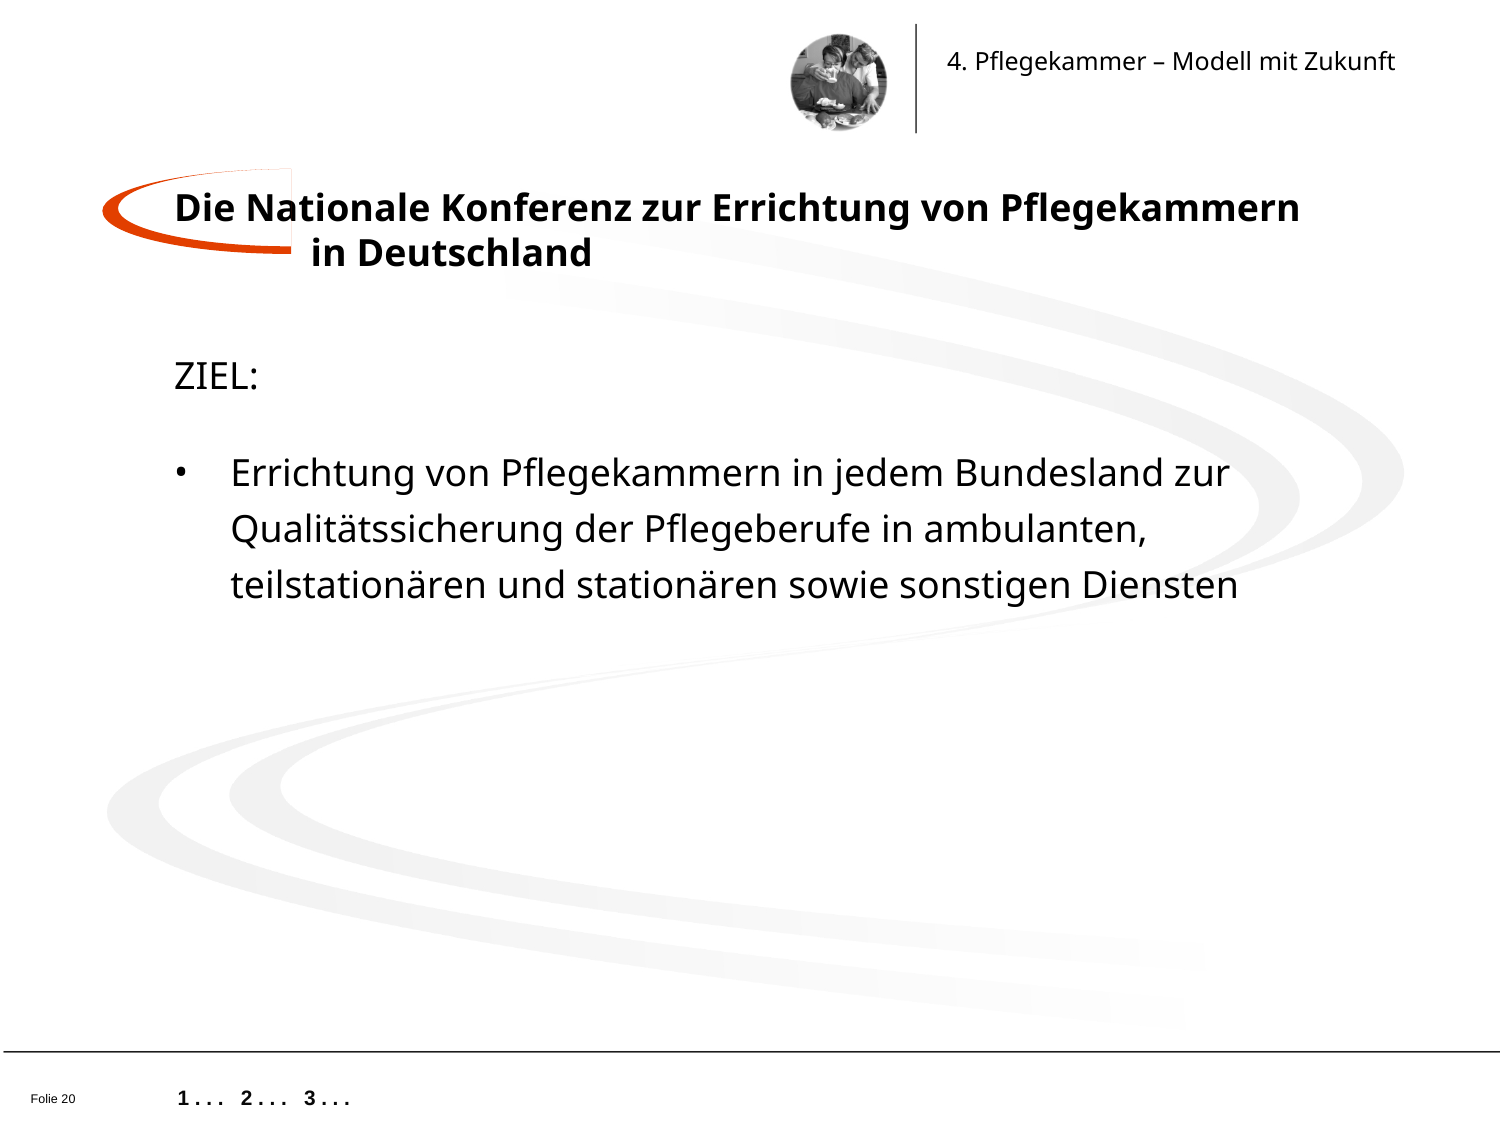

4. Pflegekammer – Modell mit Zukunft
Die Nationale Konferenz zur Errichtung von Pflegekammern
 in Deutschland
ZIEL:
Errichtung von Pflegekammern in jedem Bundesland zur Qualitätssicherung der Pflegeberufe in ambulanten, teilstationären und stationären sowie sonstigen Diensten
1 . . . 2 . . . 3 . . .
Folie